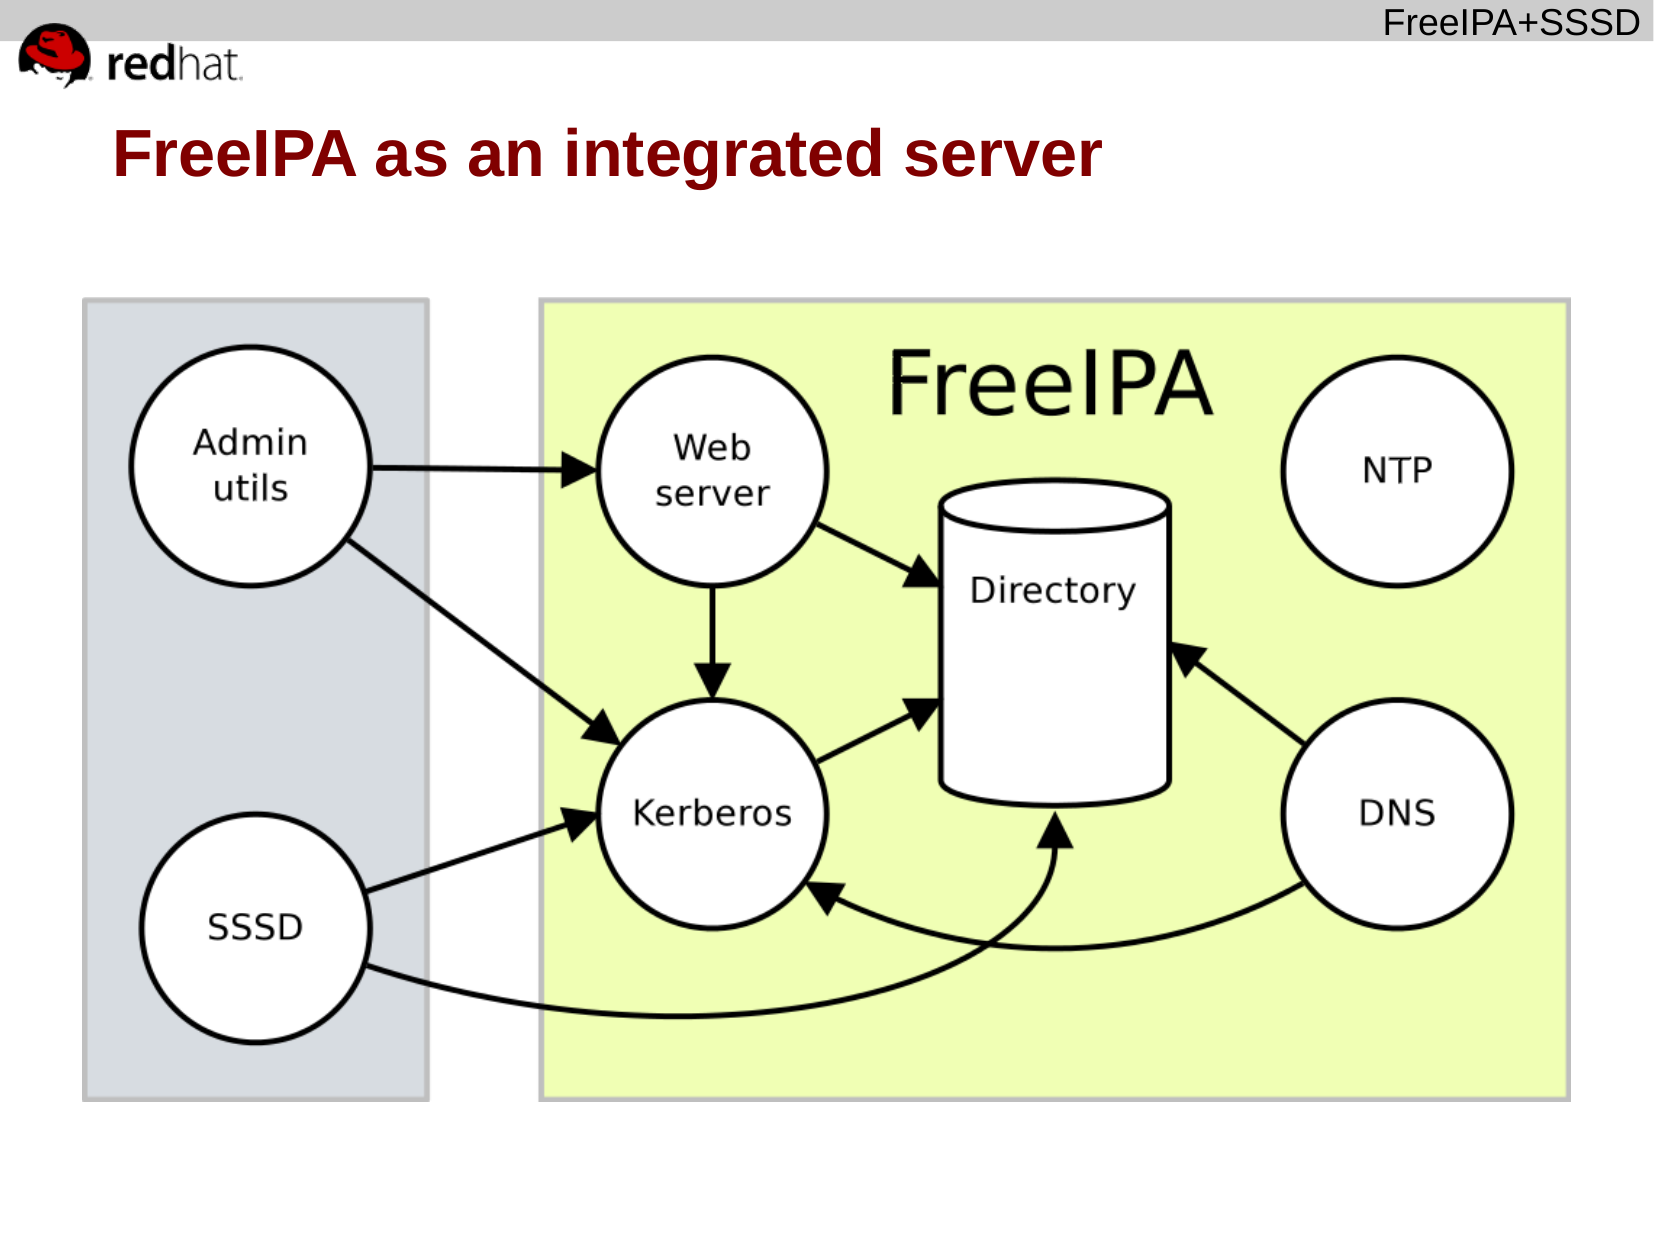

FreeIPA+SSSD
# FreeIPA as an integrated server